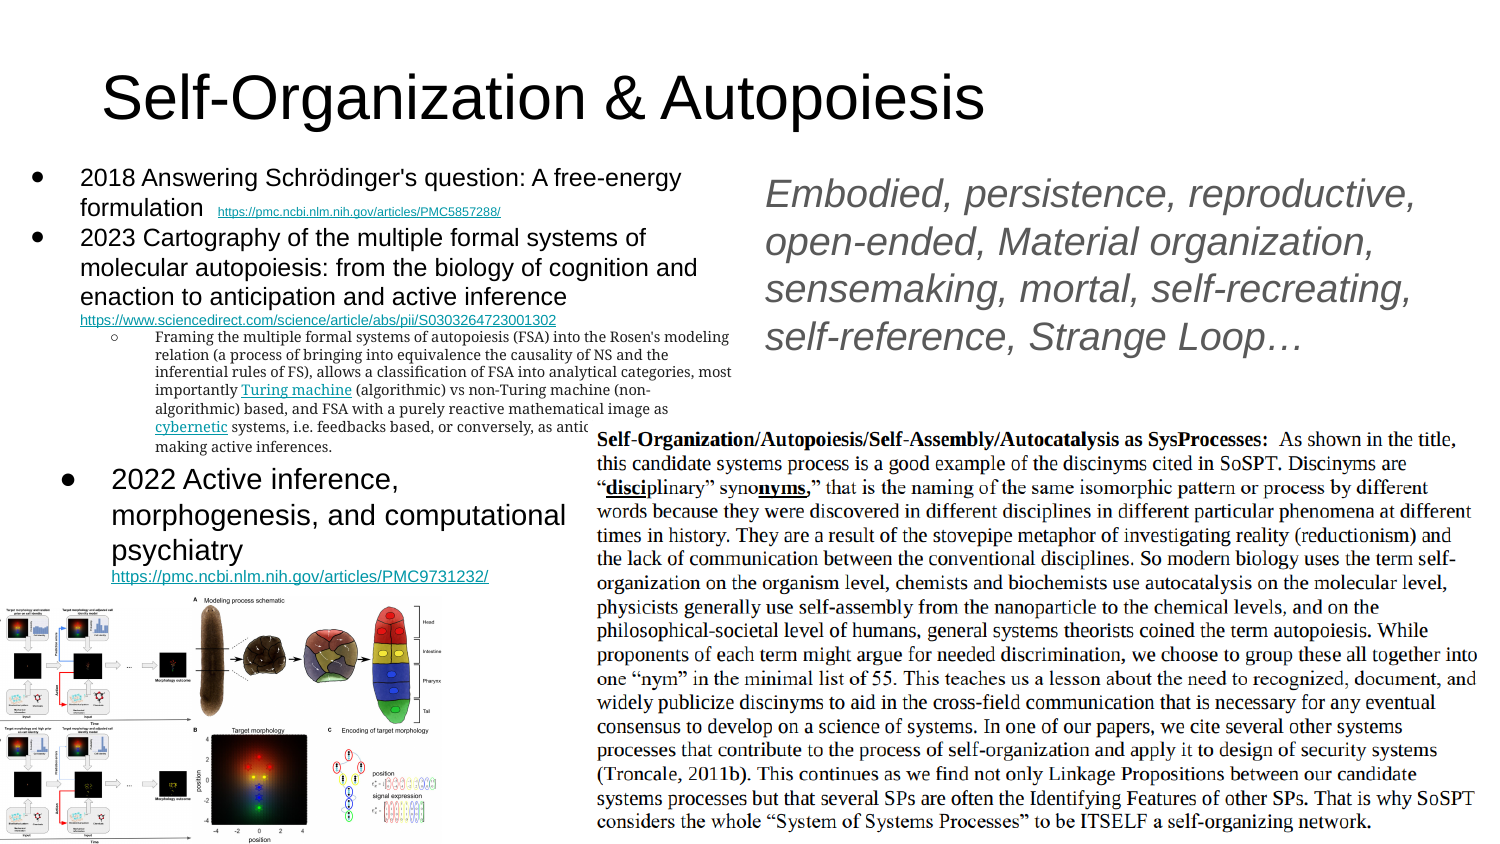

# 3 Self-Organization & Autopoiesis
2018 Answering Schrödinger's question: A free-energy formulation https://pmc.ncbi.nlm.nih.gov/articles/PMC5857288/
2023 Cartography of the multiple formal systems of molecular autopoiesis: from the biology of cognition and enaction to anticipation and active inference https://www.sciencedirect.com/science/article/abs/pii/S0303264723001302
Framing the multiple formal systems of autopoiesis (FSA) into the Rosen's modeling relation (a process of bringing into equivalence the causality of NS and the inferential rules of FS), allows a classification of FSA into analytical categories, most importantly Turing machine (algorithmic) vs non-Turing machine (non-algorithmic) based, and FSA with a purely reactive mathematical image as cybernetic systems, i.e. feedbacks based, or conversely, as anticipatory systems making active inferences.
Embodied, persistence, reproductive, open-ended, Material organization, sensemaking, mortal, self-recreating, self-reference, Strange Loop…
2022 Active inference, morphogenesis, and computational psychiatry https://pmc.ncbi.nlm.nih.gov/articles/PMC9731232/